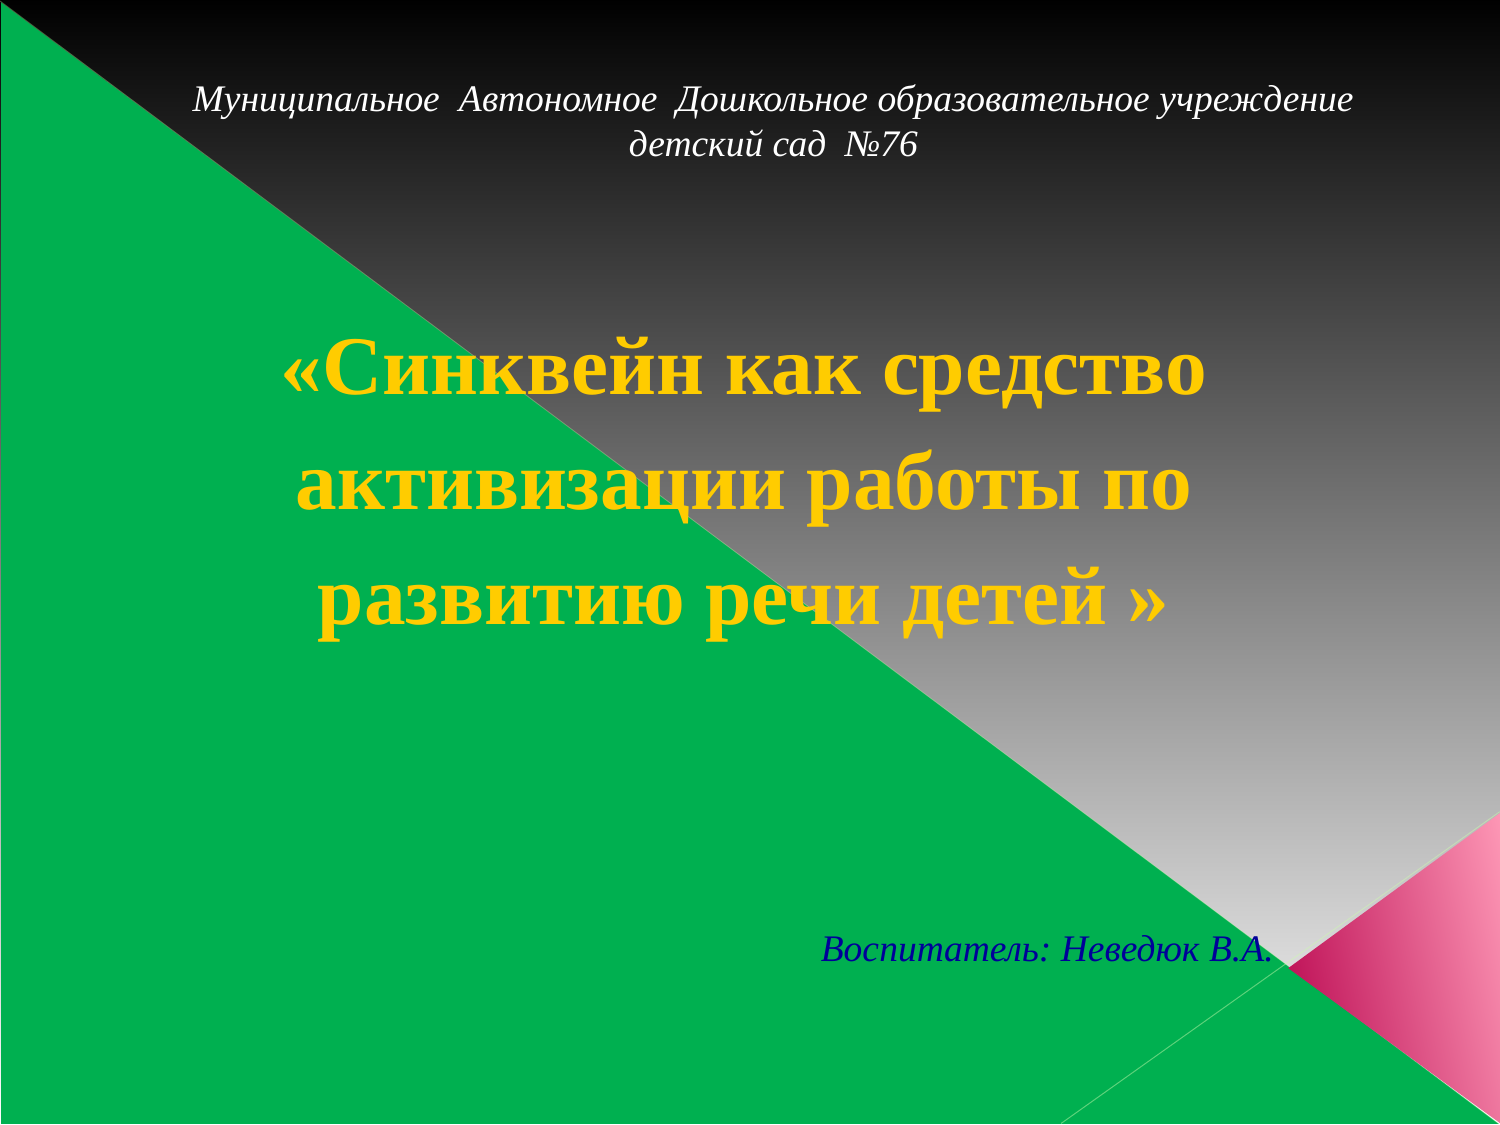

Муниципальное Автономное Дошкольное образовательное учреждение детский сад №76
«Синквейн как средство активизации работы по развитию речи детей »
 Воспитатель: Неведюк В.А.